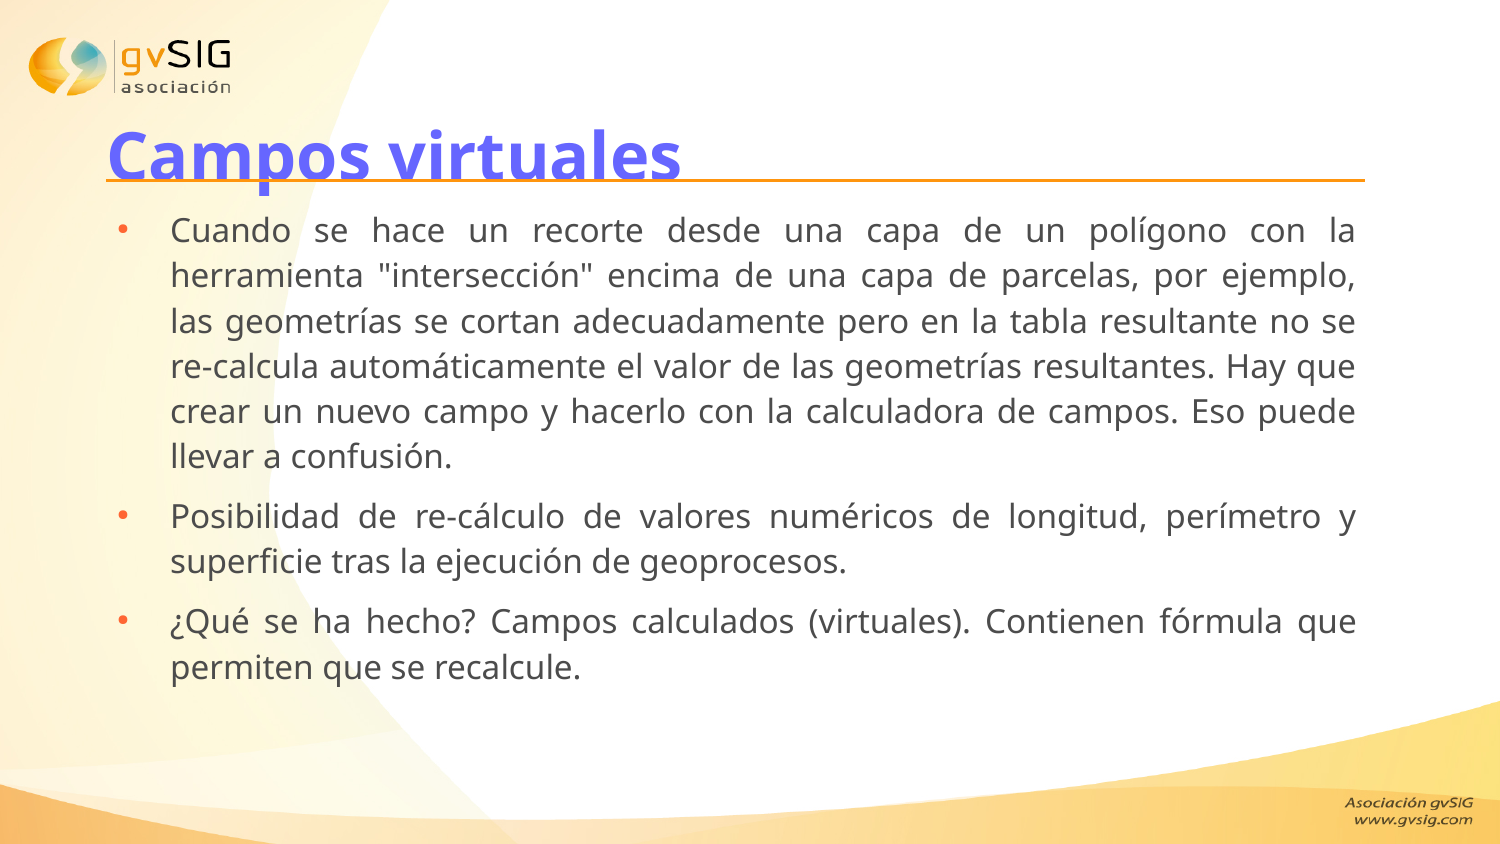

# Campos virtuales
Cuando se hace un recorte desde una capa de un polígono con la herramienta "intersección" encima de una capa de parcelas, por ejemplo, las geometrías se cortan adecuadamente pero en la tabla resultante no se re-calcula automáticamente el valor de las geometrías resultantes. Hay que crear un nuevo campo y hacerlo con la calculadora de campos. Eso puede llevar a confusión.
Posibilidad de re-cálculo de valores numéricos de longitud, perímetro y superficie tras la ejecución de geoprocesos.
¿Qué se ha hecho? Campos calculados (virtuales). Contienen fórmula que permiten que se recalcule.